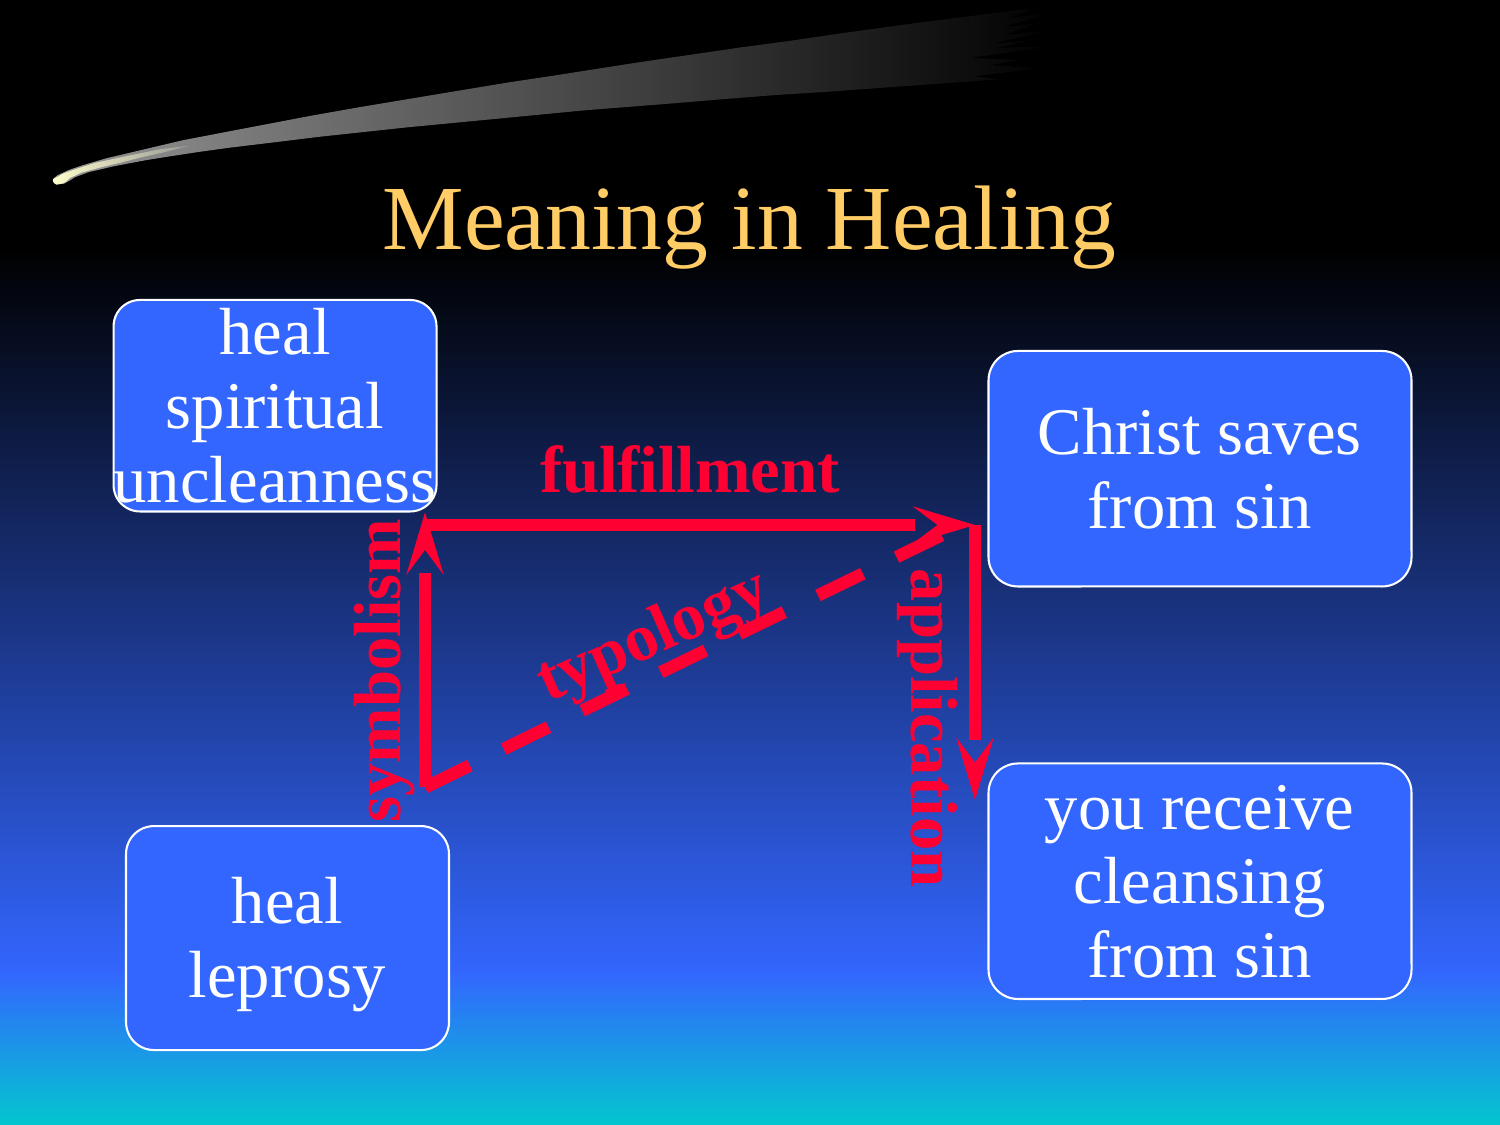

# Meaning in Healing
heal
spiritual
uncleanness
symbolism
Christ saves
from sin
fulfillment
typology
application
you receive
cleansing
from sin
heal
leprosy